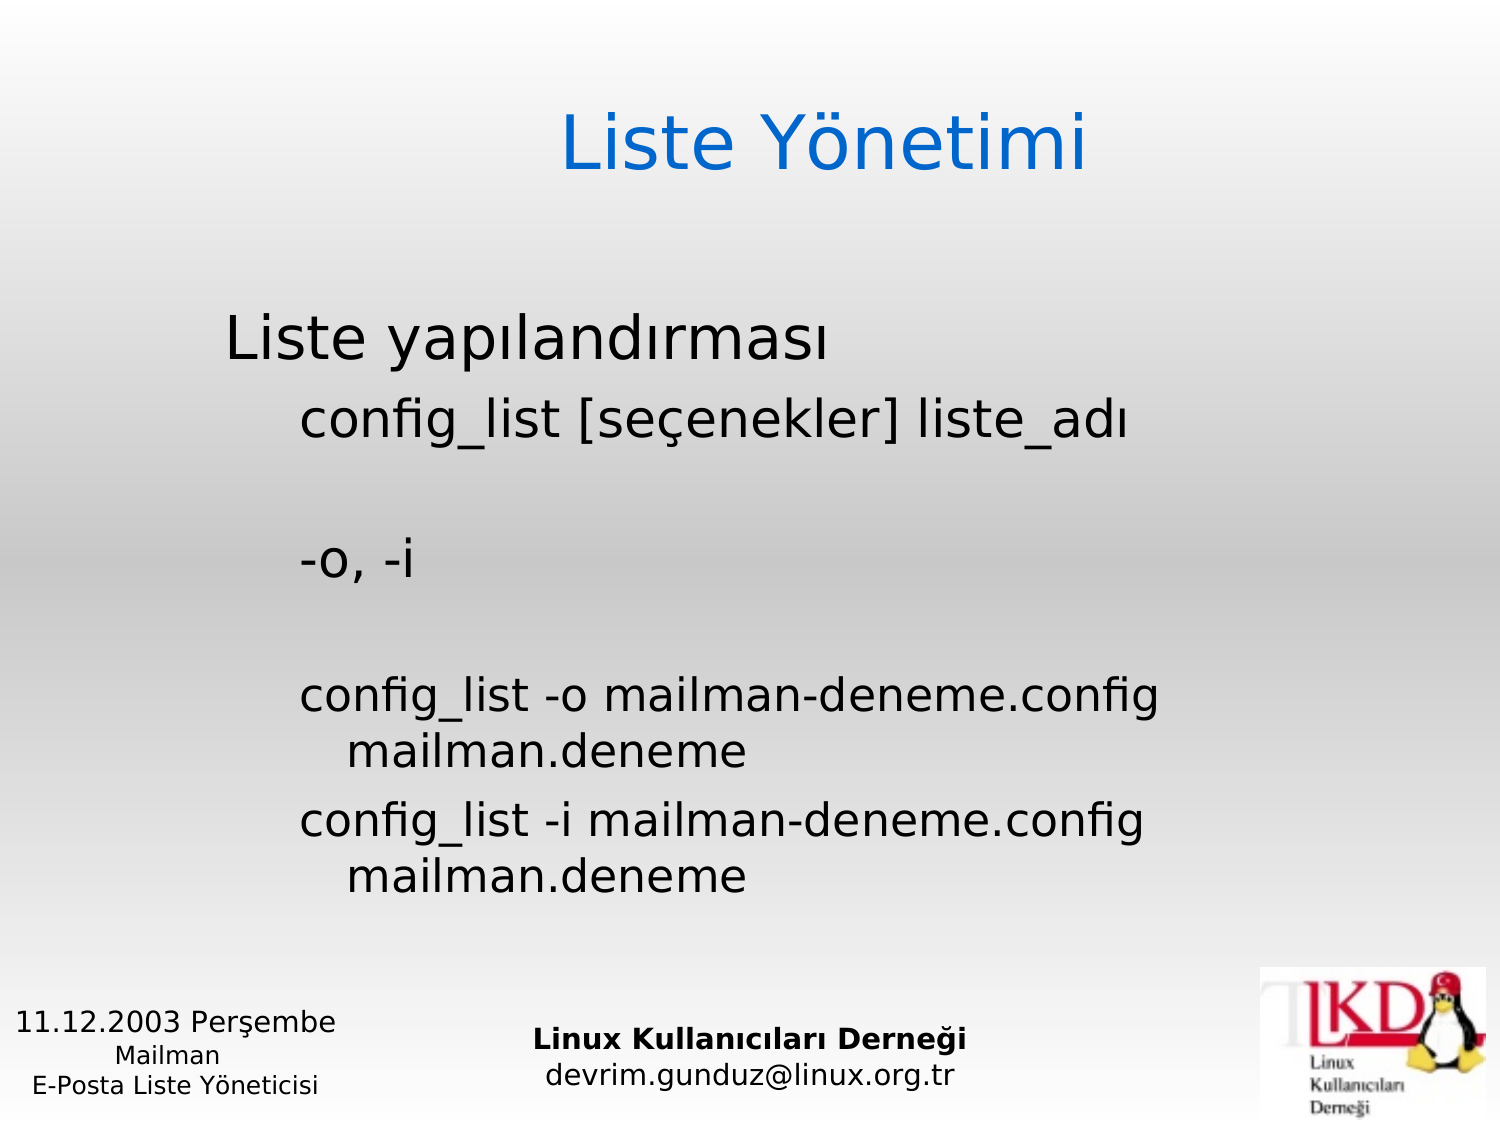

# Liste Yönetimi
Liste yapılandırması
config_list [seçenekler] liste_adı
-o, -i
config_list -o mailman-deneme.config mailman.deneme
config_list -i mailman-deneme.config mailman.deneme